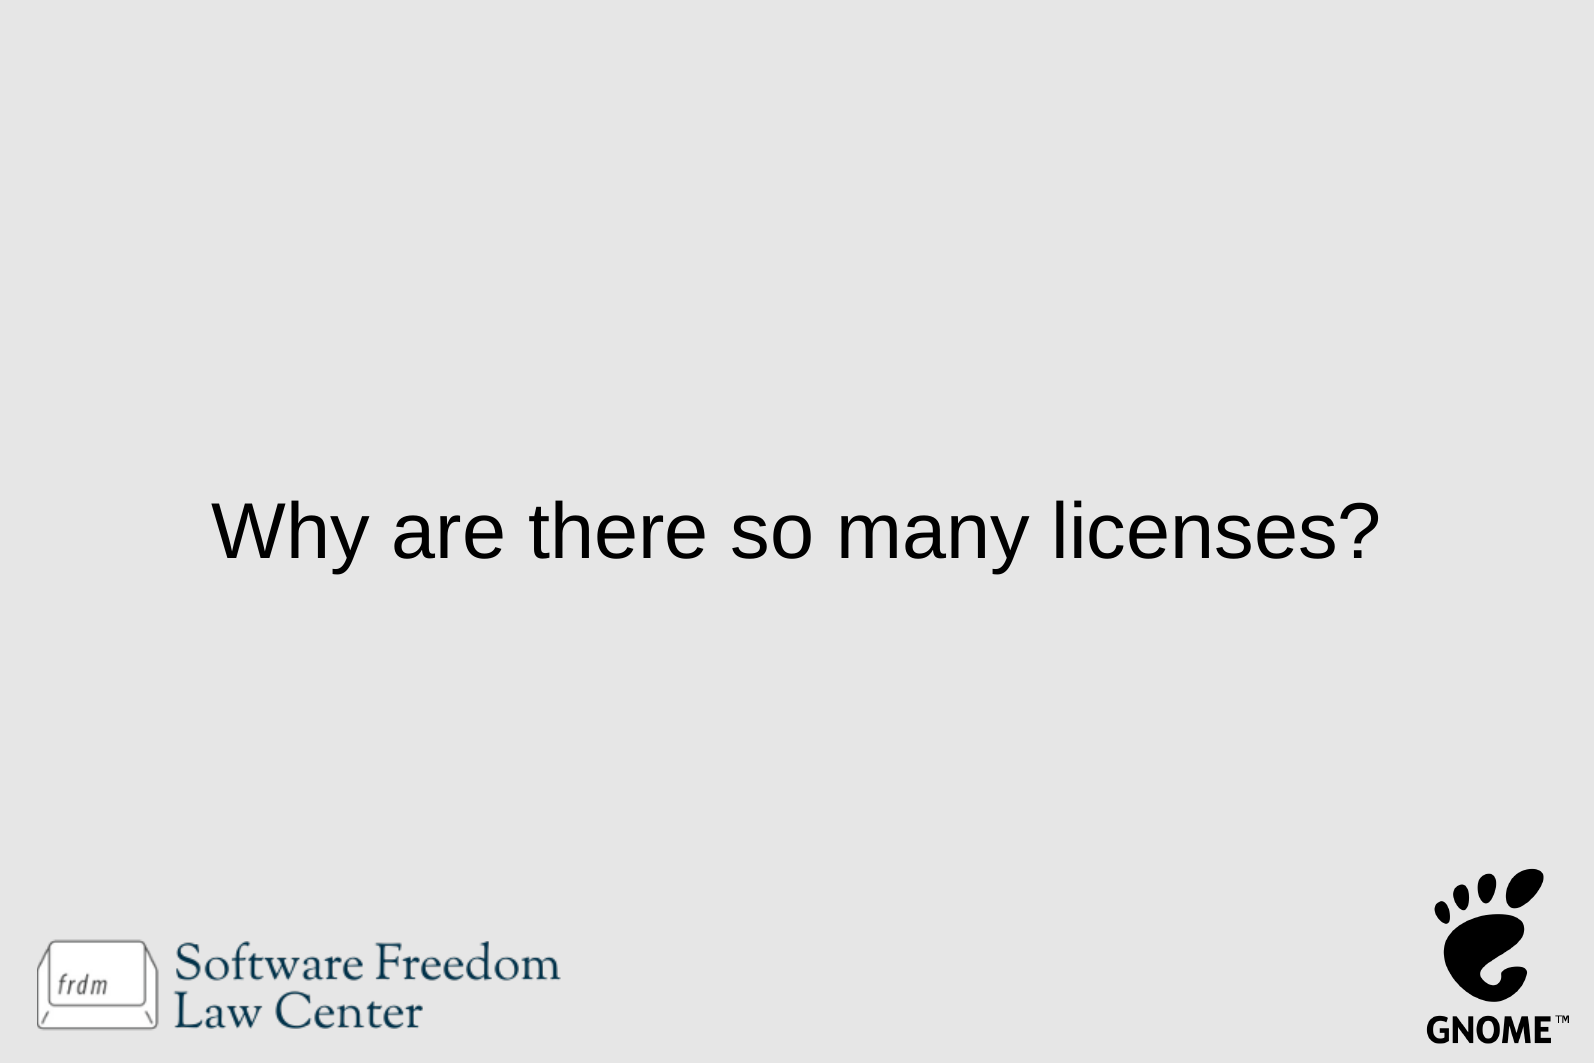

# Why are there so many licenses?